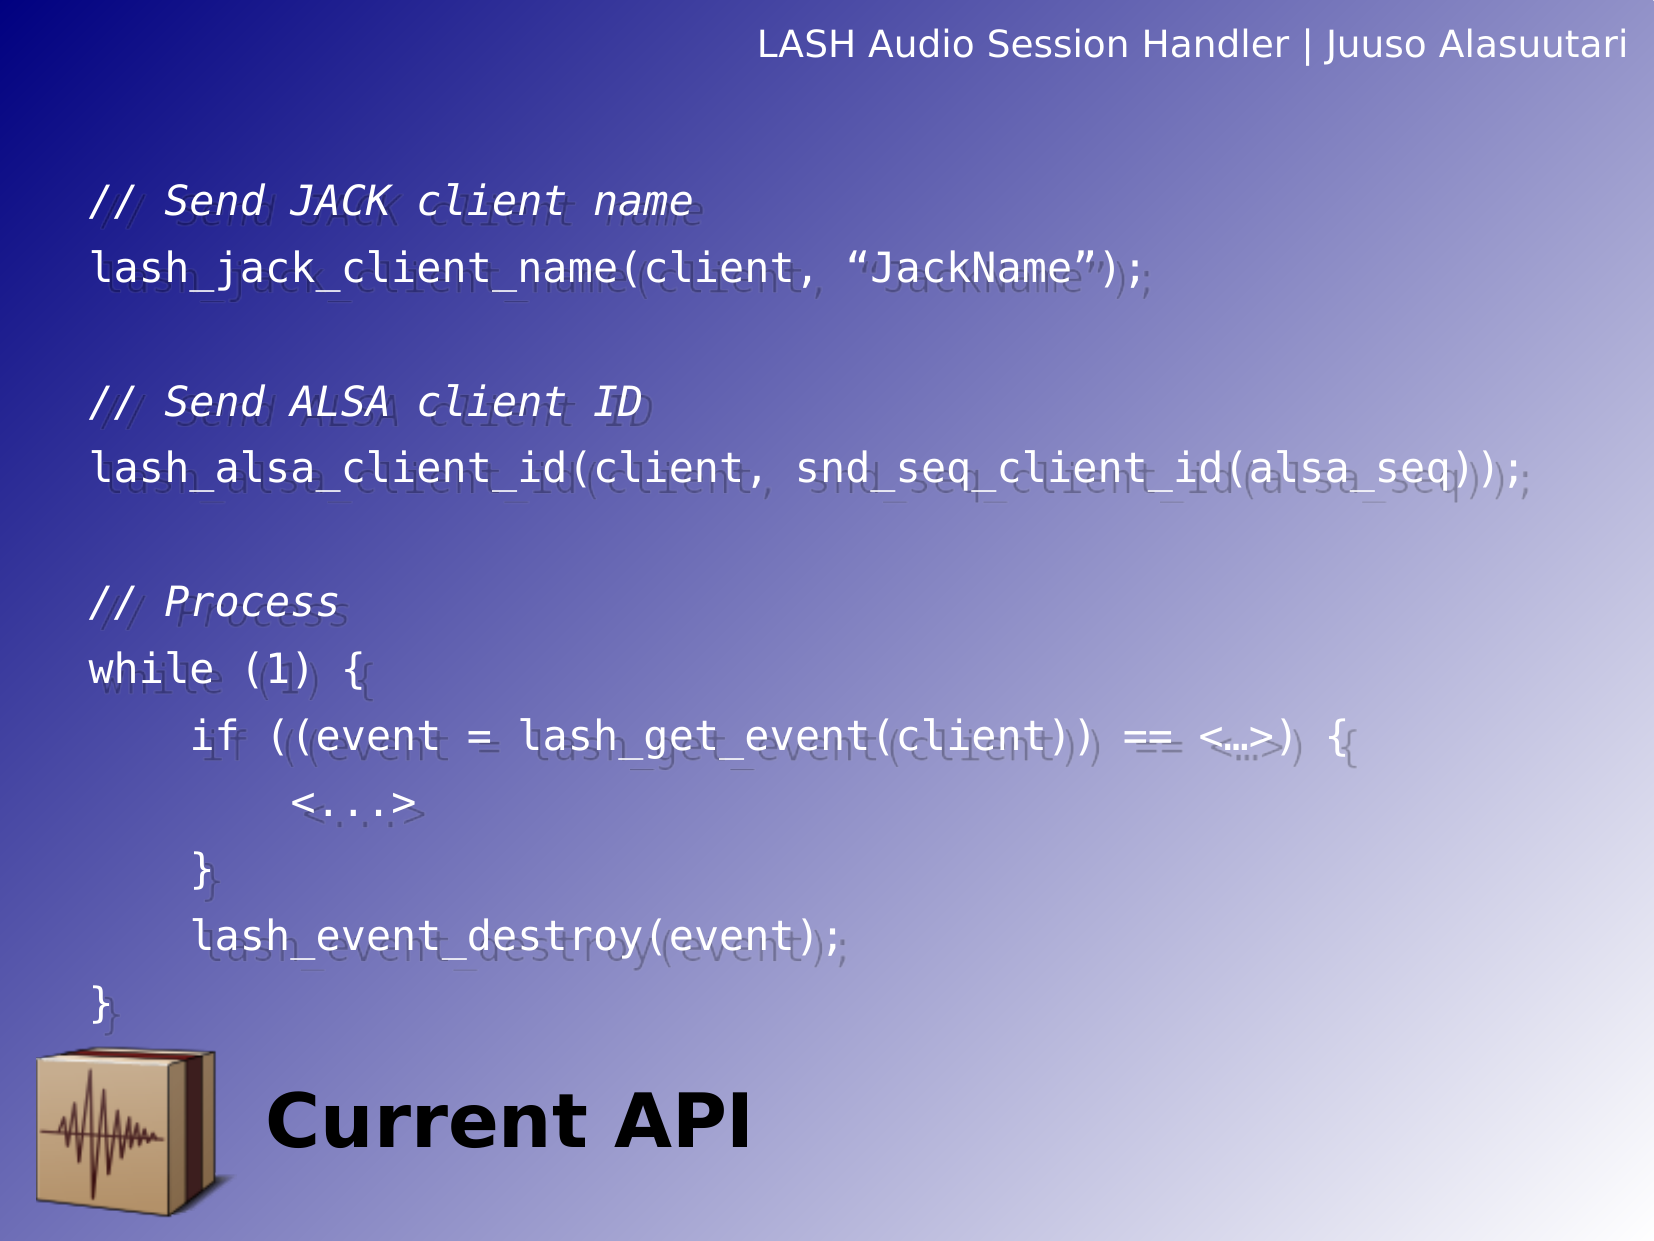

// Send JACK client name
lash_jack_client_name(client, “JackName”);
// Send ALSA client ID
lash_alsa_client_id(client, snd_seq_client_id(alsa_seq));
// Process
while (1) {
 if ((event = lash_get_event(client)) == <…>) {
 <...>
 }
 lash_event_destroy(event);
}
# Current API